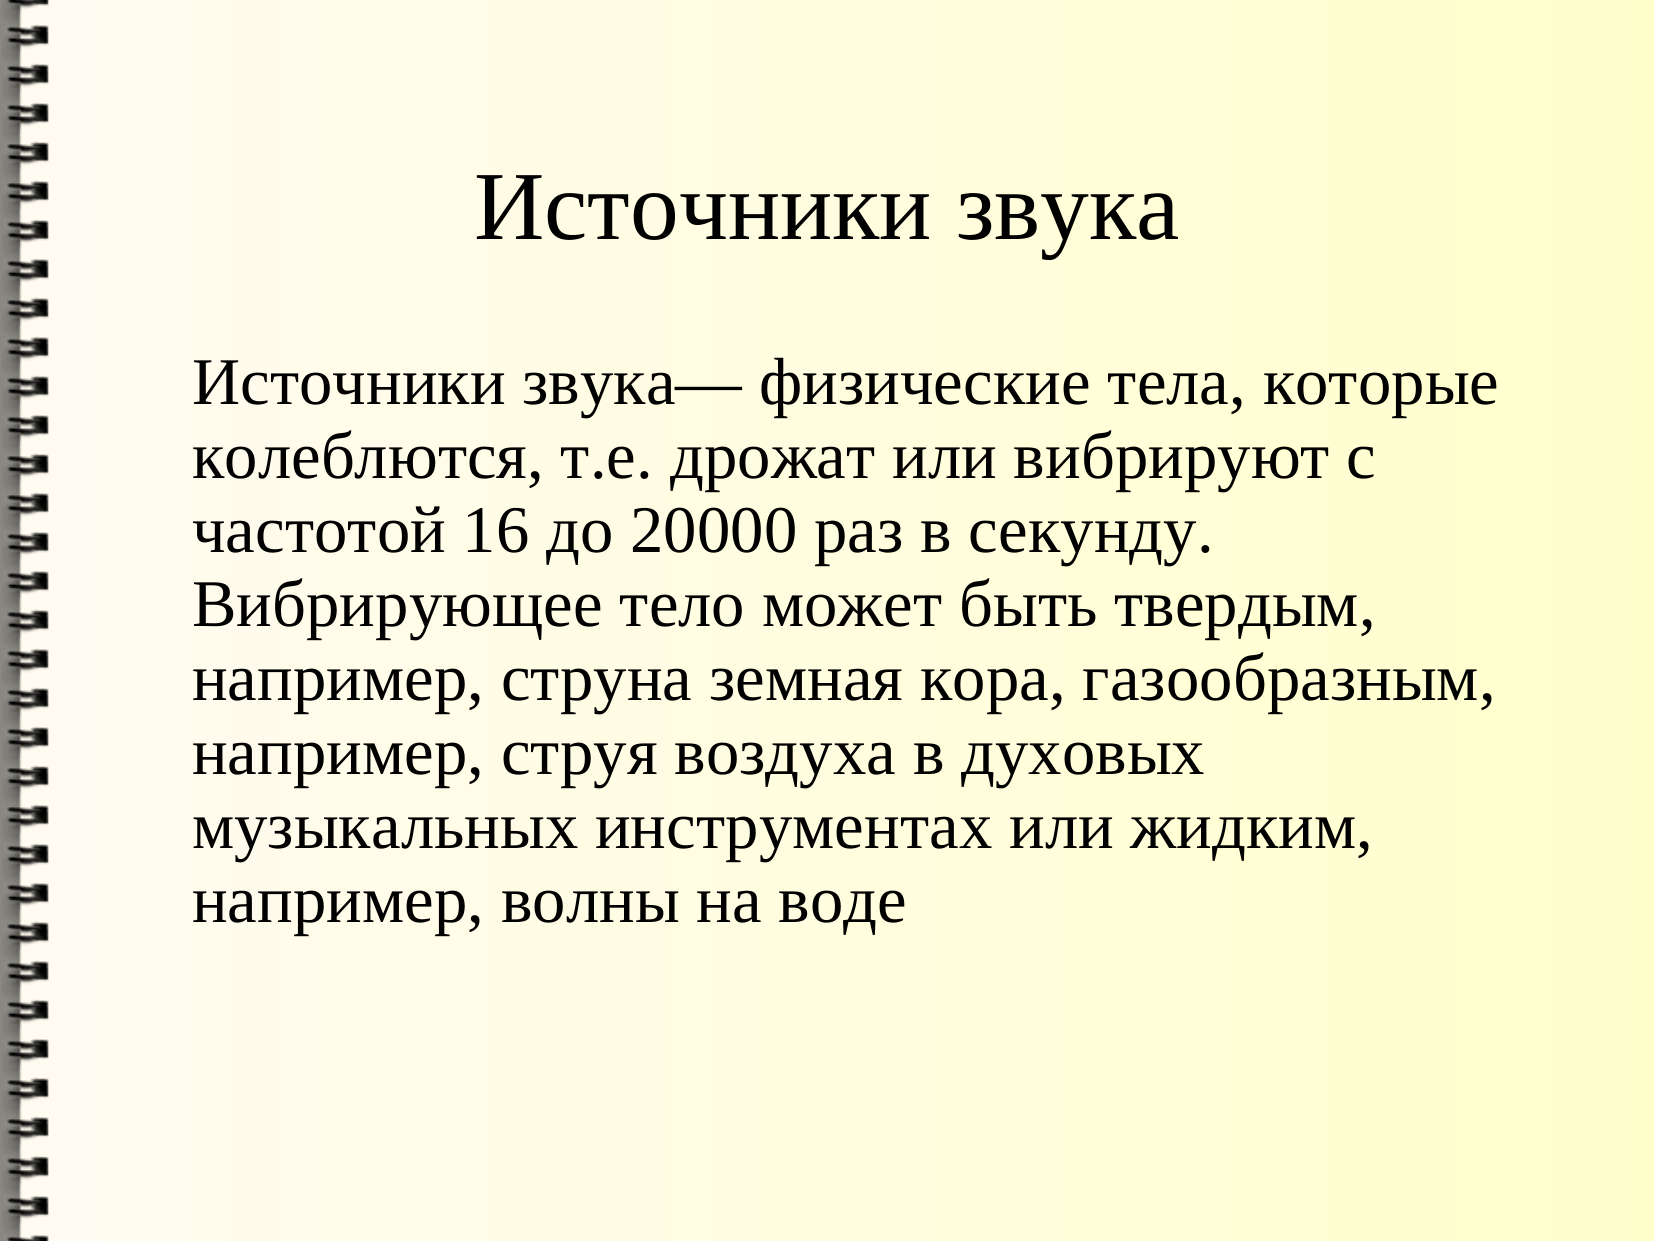

# Источники звука
Источники звука— физические тела, которые колеблются, т.е. дрожат или вибрируют с частотой 16 до 20000 раз в секунду. Вибрирующее тело может быть твердым, например, струна земная кора, газообразным, например, струя воздуха в духовых музыкальных инструментах или жидким, например, волны на воде